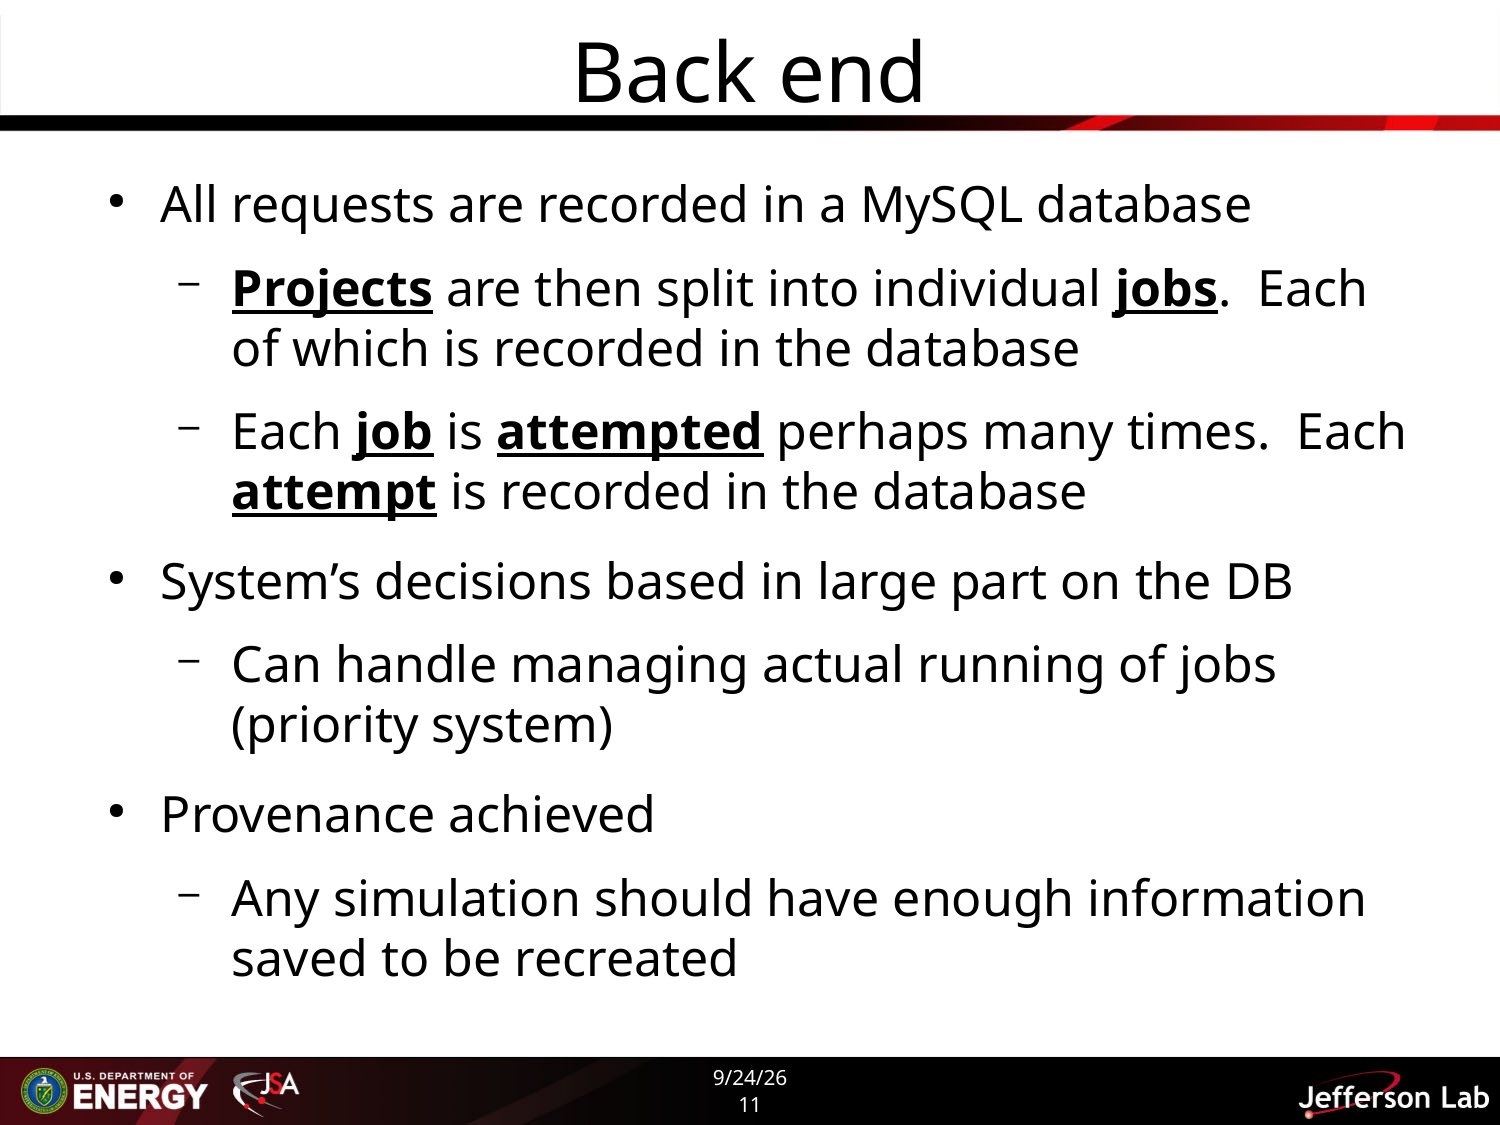

# Back end
All requests are recorded in a MySQL database
Projects are then split into individual jobs. Each of which is recorded in the database
Each job is attempted perhaps many times. Each attempt is recorded in the database
System’s decisions based in large part on the DB
Can handle managing actual running of jobs (priority system)
Provenance achieved
Any simulation should have enough information saved to be recreated